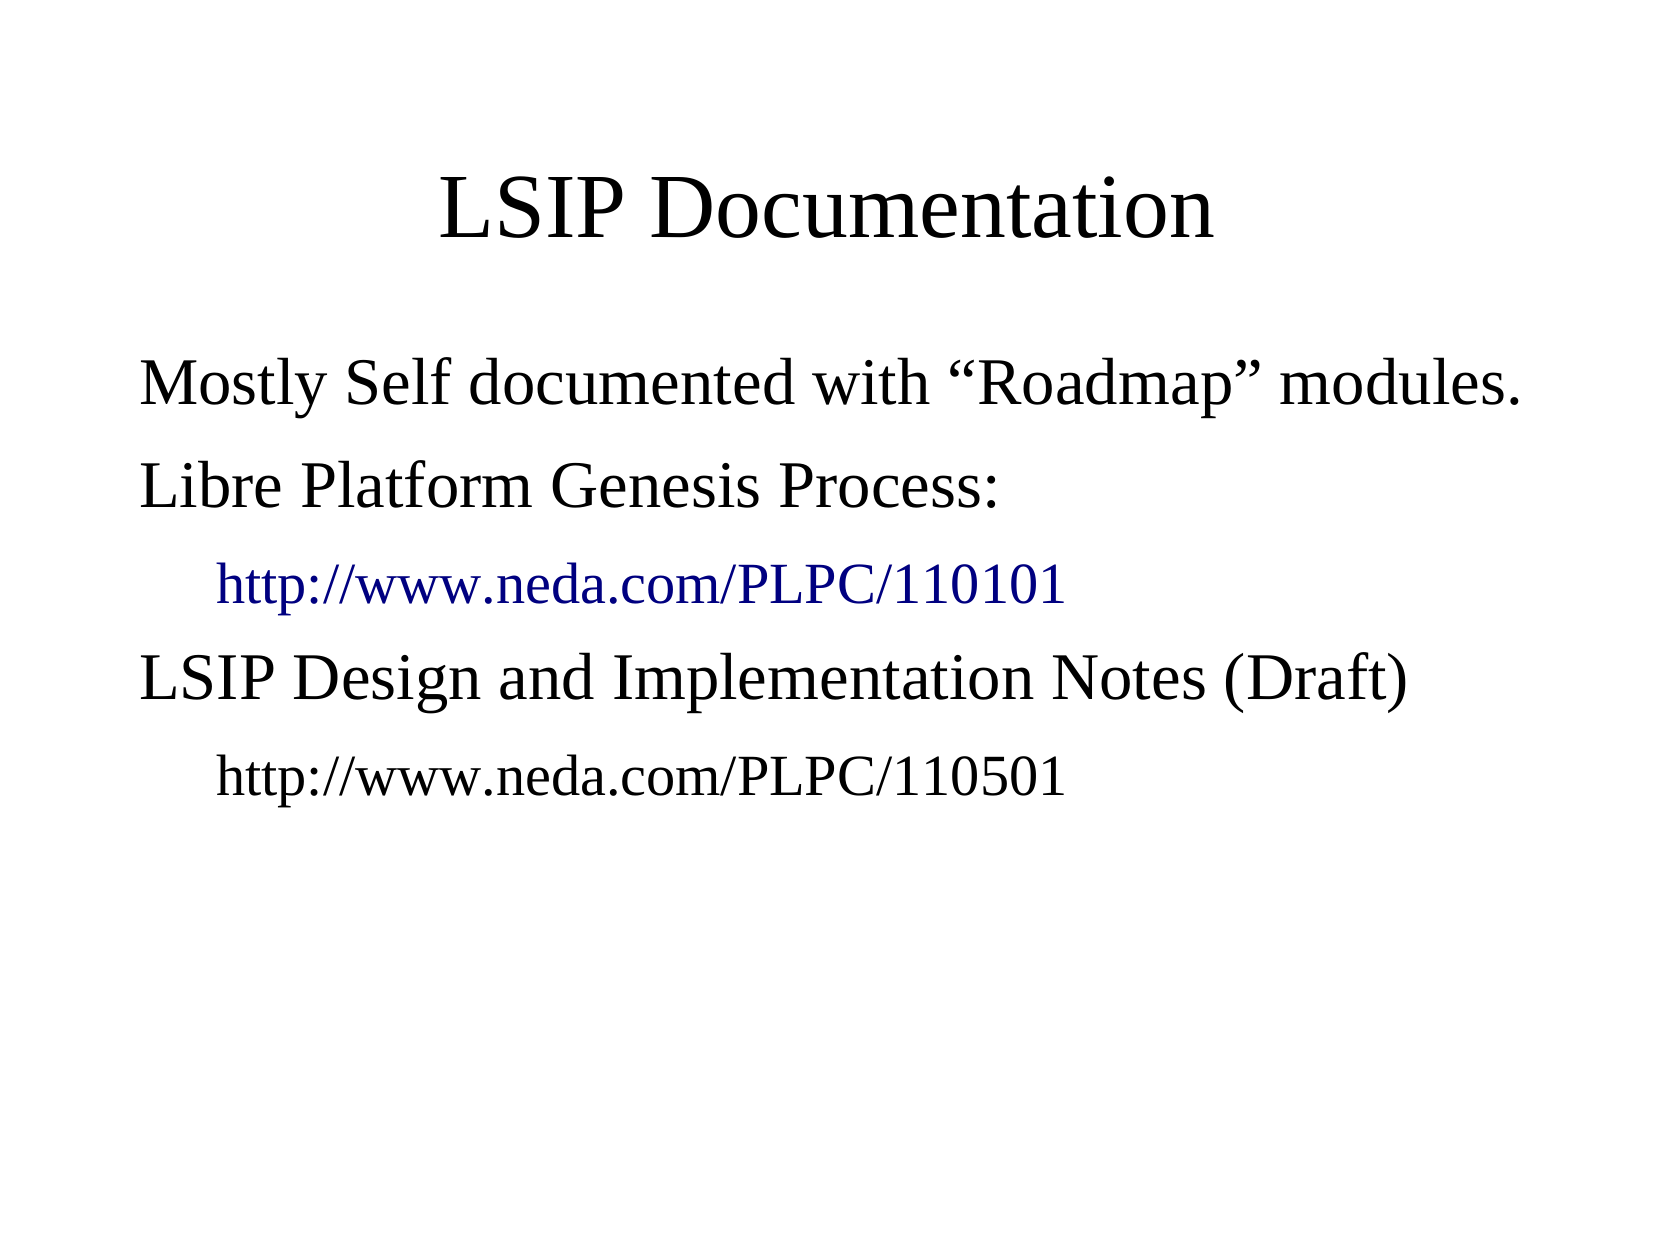

# LSIP Documentation
Mostly Self documented with “Roadmap” modules.
Libre Platform Genesis Process:
http://www.neda.com/PLPC/110101
LSIP Design and Implementation Notes (Draft)
http://www.neda.com/PLPC/110501